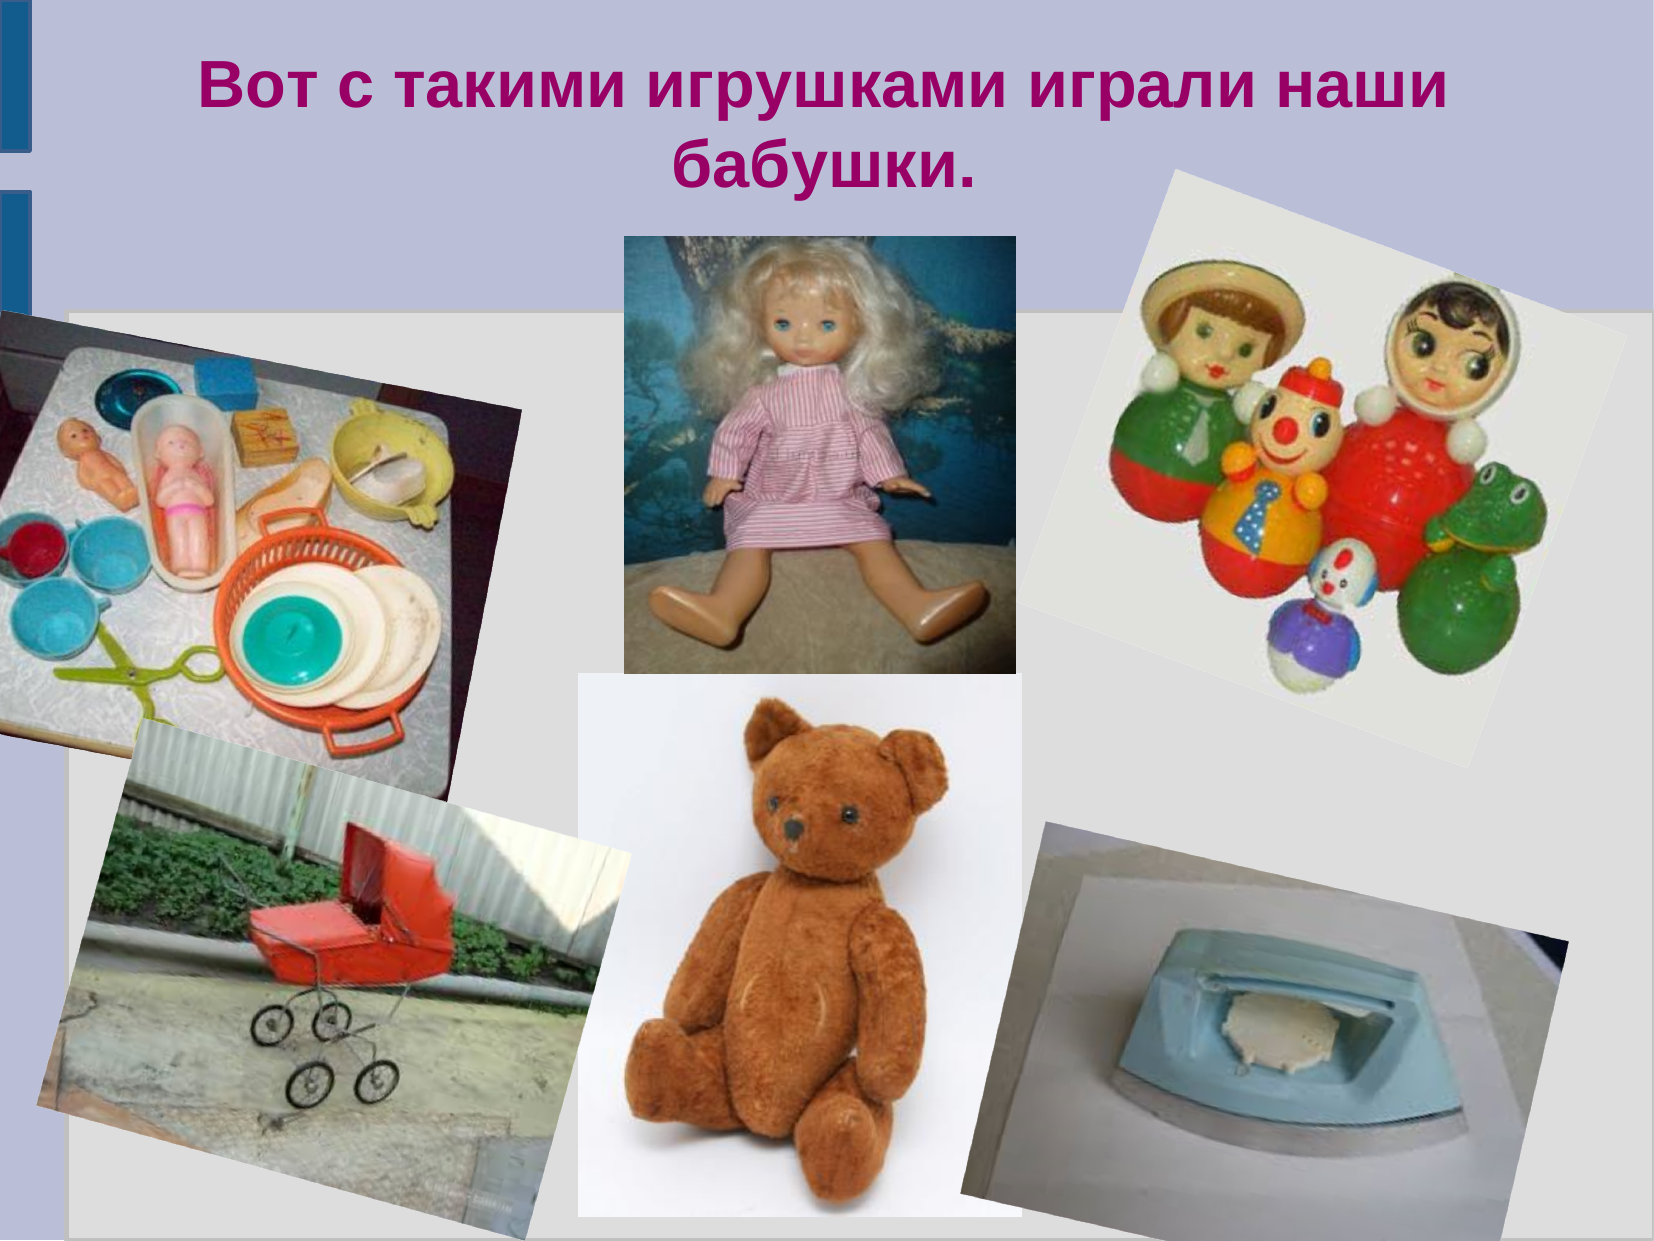

# Вот с такими игрушками играли наши бабушки.